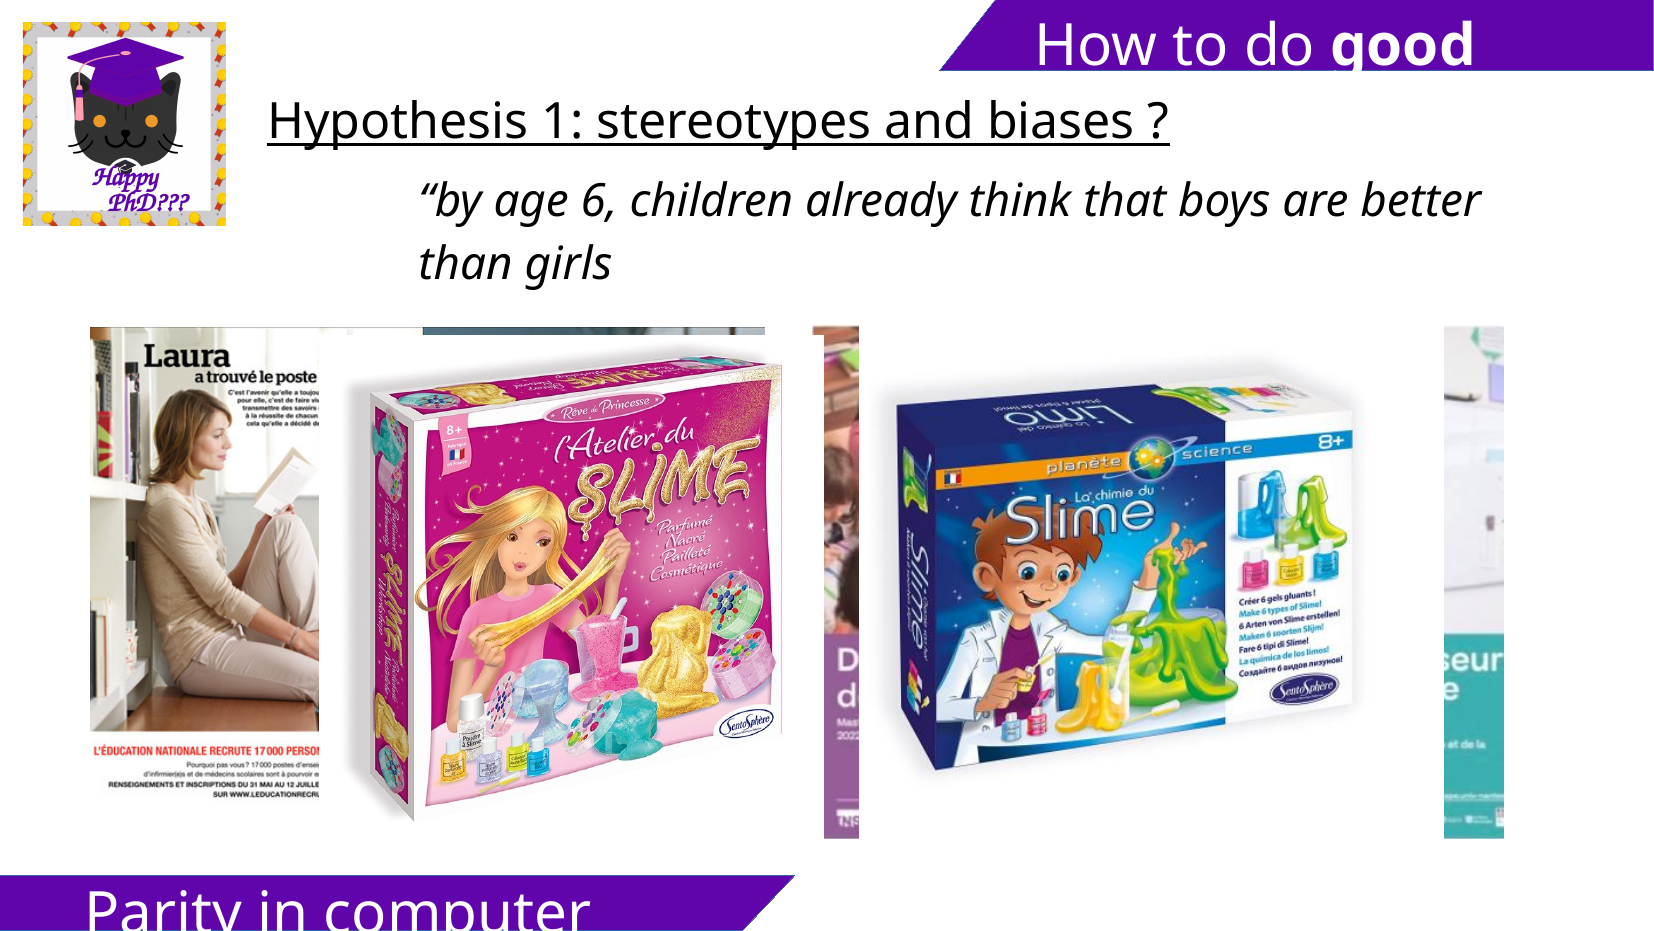

Hypothesis 1: stereotypes and biases ?
BUT...
“by age 6, children already think that boys are better than girls
 at computer science and engineering” (Miller et al. 2024)
Parity in computer science ?